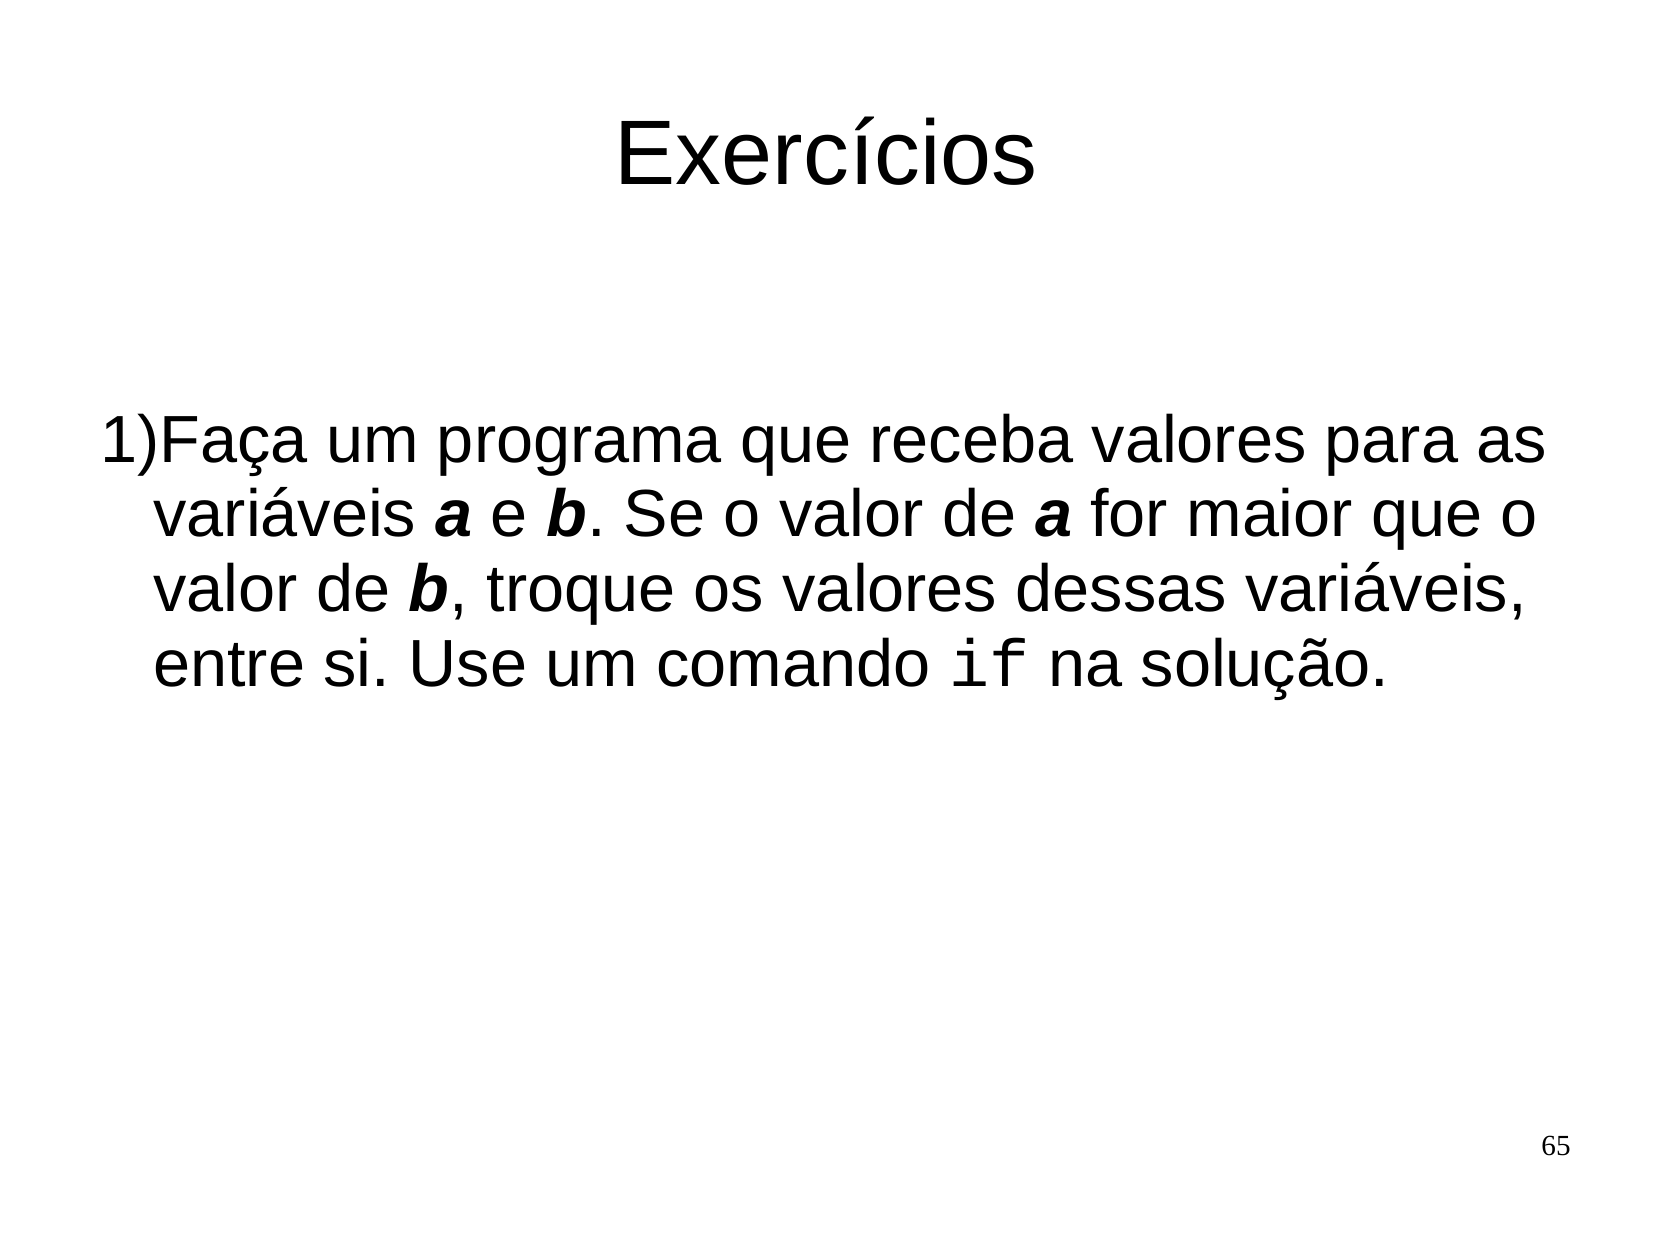

# Exercícios
Faça um programa que receba valores para as variáveis a e b. Se o valor de a for maior que o valor de b, troque os valores dessas variáveis, entre si. Use um comando if na solução.
65